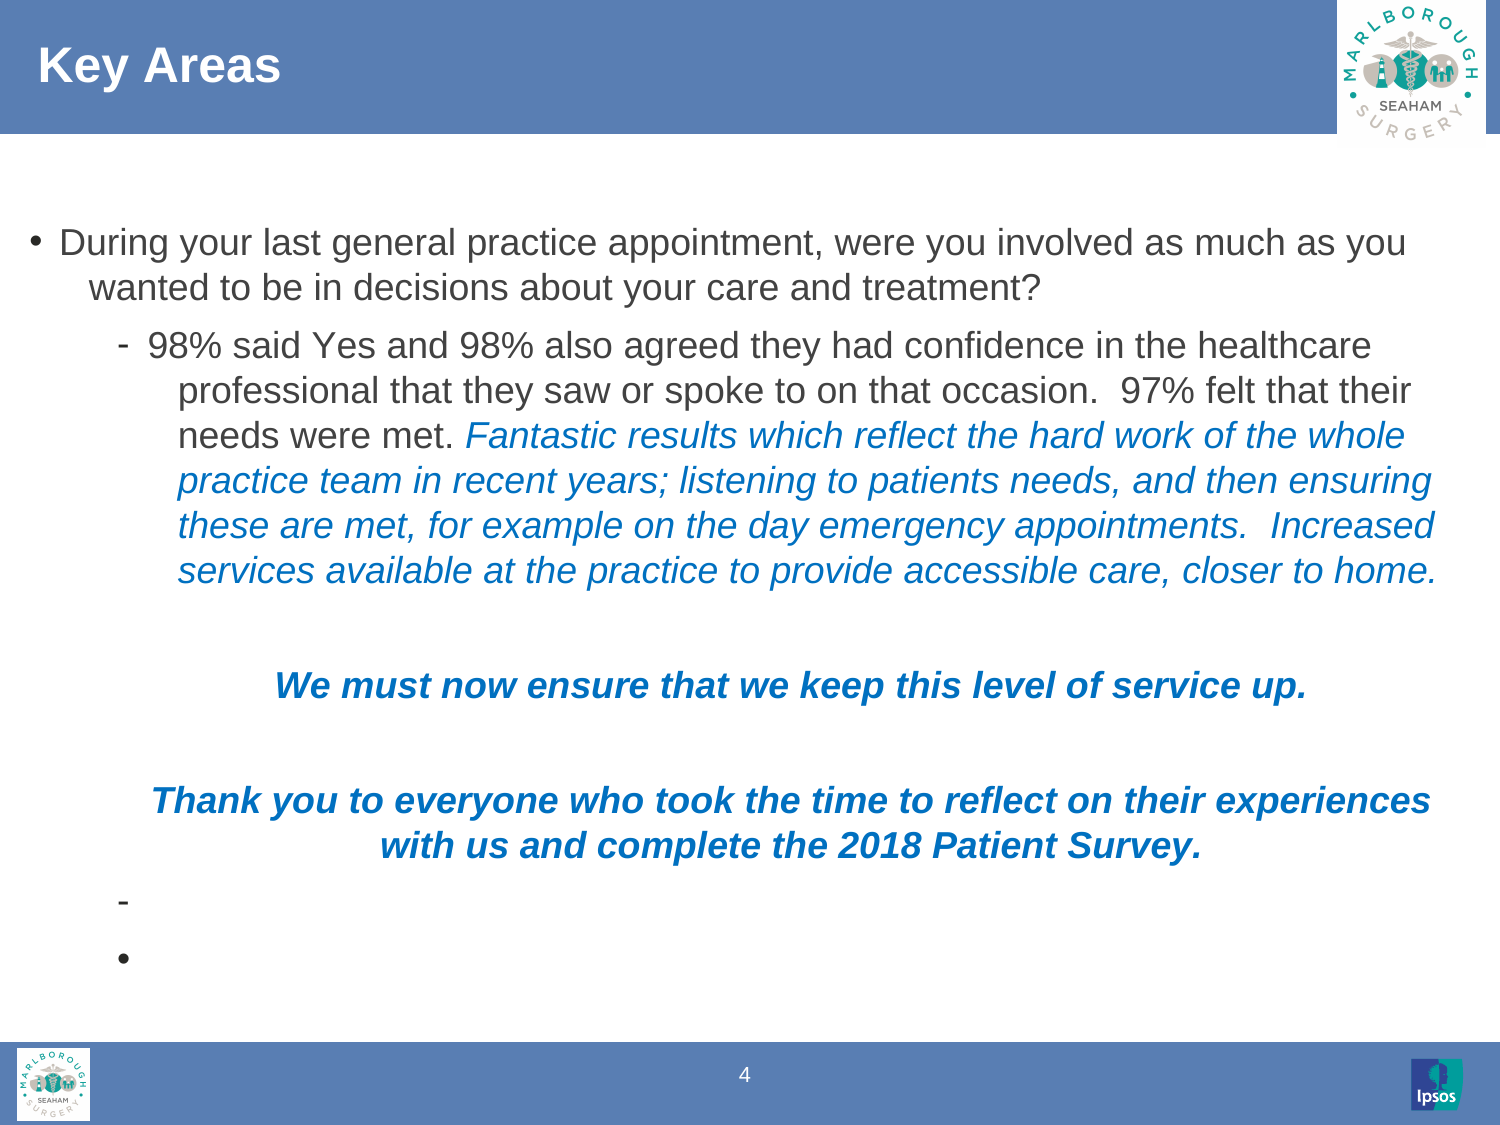

# Key Areas
### Chart: Ipsos Ribbon Rules
| Category | Series1 |
|---|---|
| 1 | 0.0 |38
During your last general practice appointment, were you involved as much as you wanted to be in decisions about your care and treatment?
98% said Yes and 98% also agreed they had confidence in the healthcare professional that they saw or spoke to on that occasion. 97% felt that their needs were met. Fantastic results which reflect the hard work of the whole practice team in recent years; listening to patients needs, and then ensuring these are met, for example on the day emergency appointments. Increased services available at the practice to provide accessible care, closer to home.
We must now ensure that we keep this level of service up.
Thank you to everyone who took the time to reflect on their experiences with us and complete the 2018 Patient Survey.